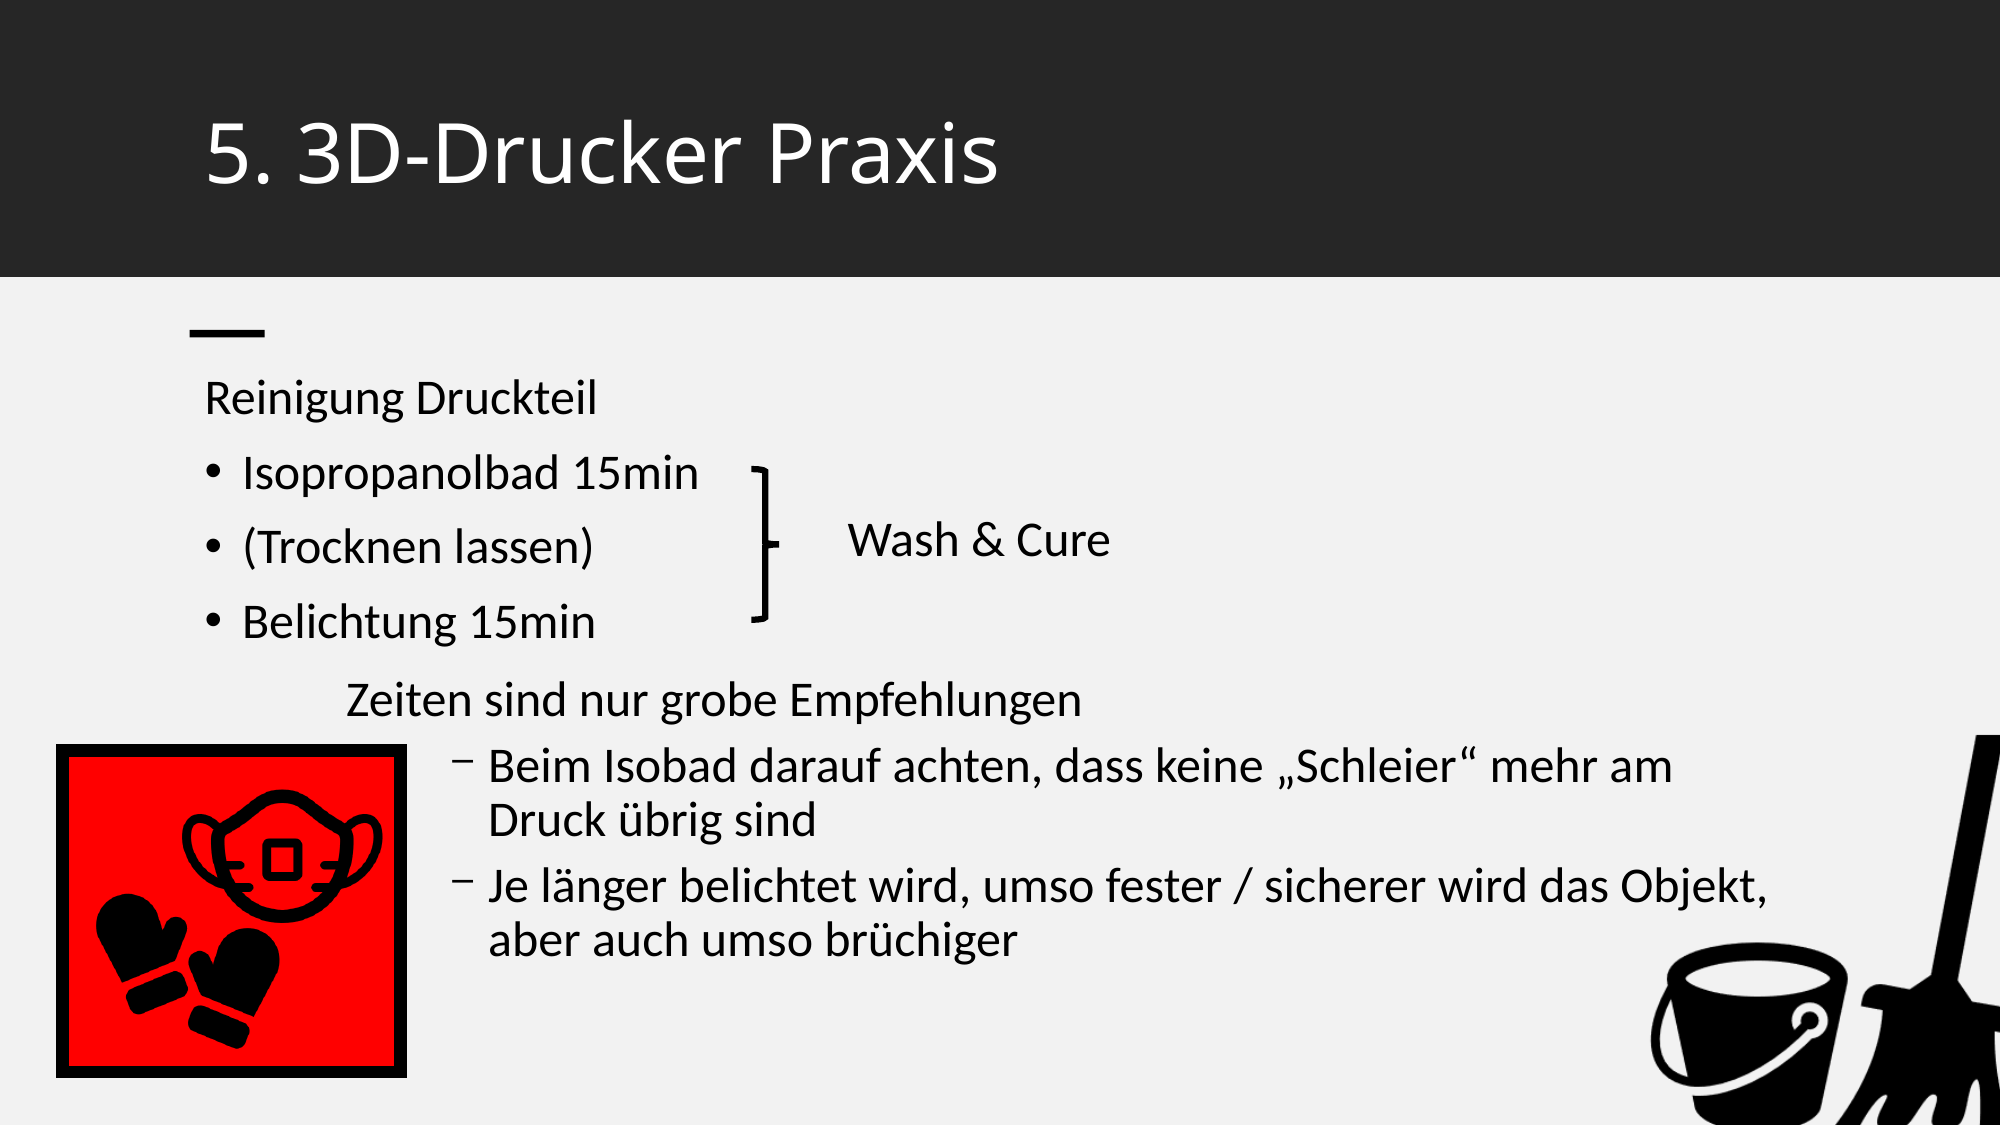

# 5. 3D-Drucker Praxis
Reinigung Druckteil
Isopropanolbad 15min
(Trocknen lassen)
Belichtung 15min
Zeiten sind nur grobe Empfehlungen
Beim Isobad darauf achten, dass keine „Schleier“ mehr am Druck übrig sind
Je länger belichtet wird, umso fester / sicherer wird das Objekt, aber auch umso brüchiger
Wash & Cure